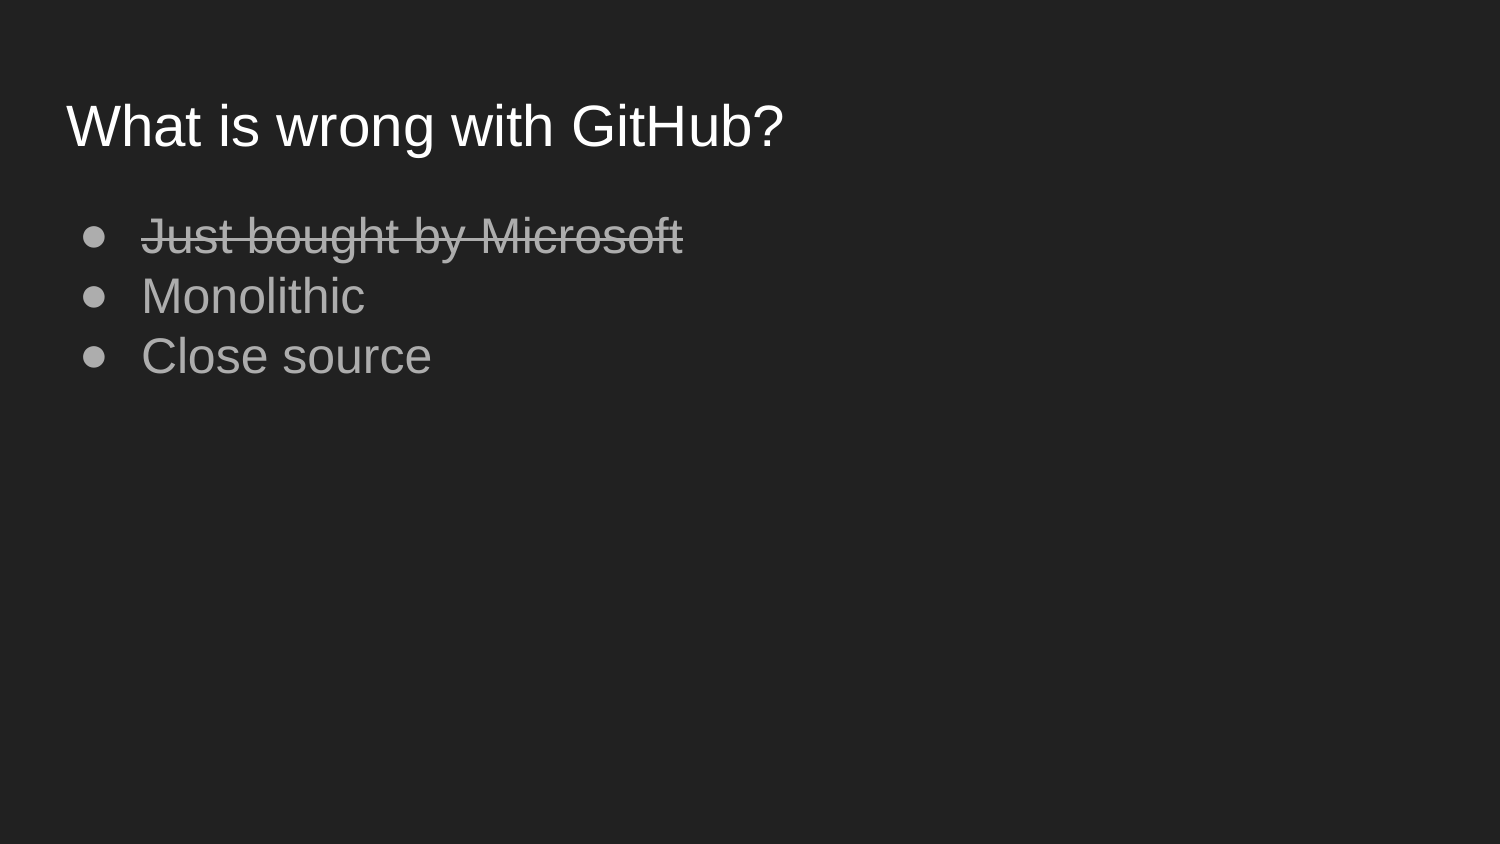

# What is wrong with GitHub?
Just bought by Microsoft
Monolithic
Close source